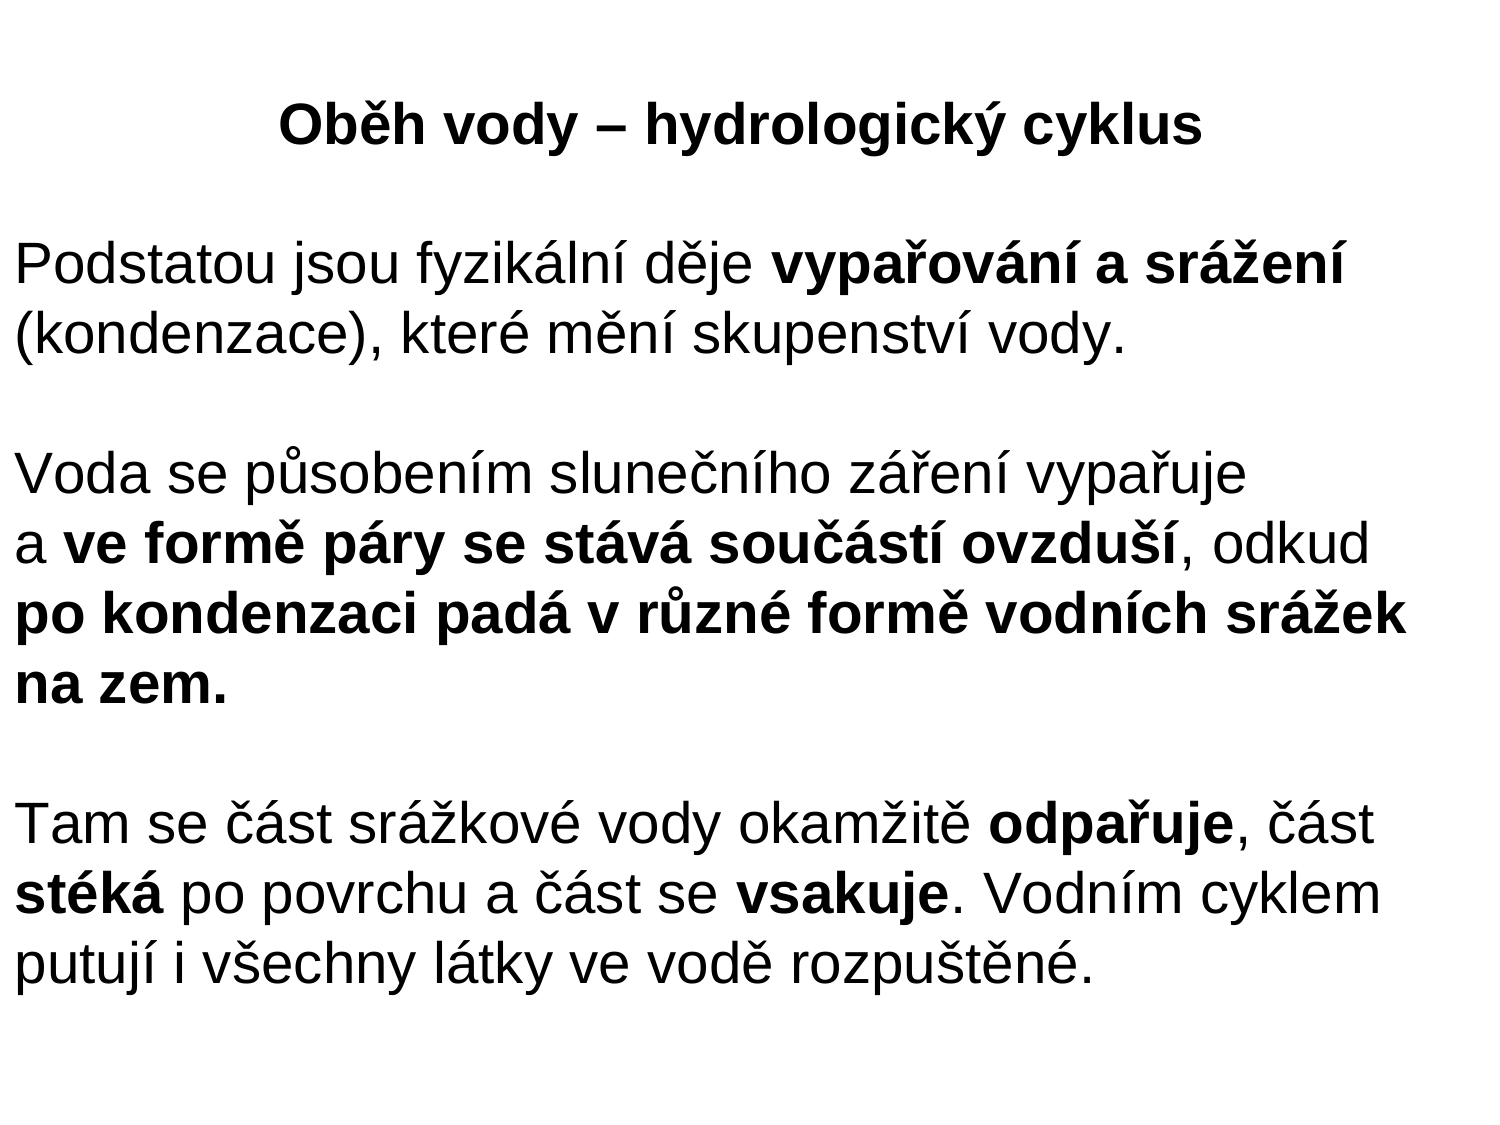

Oběh vody – hydrologický cyklus
Podstatou jsou fyzikální děje vypařování a srážení (kondenzace), které mění skupenství vody.
Voda se působením slunečního záření vypařuje
a ve formě páry se stává součástí ovzduší, odkud
po kondenzaci padá v různé formě vodních srážek na zem.
Tam se část srážkové vody okamžitě odpařuje, část stéká po povrchu a část se vsakuje. Vodním cyklem putují i všechny látky ve vodě rozpuštěné.